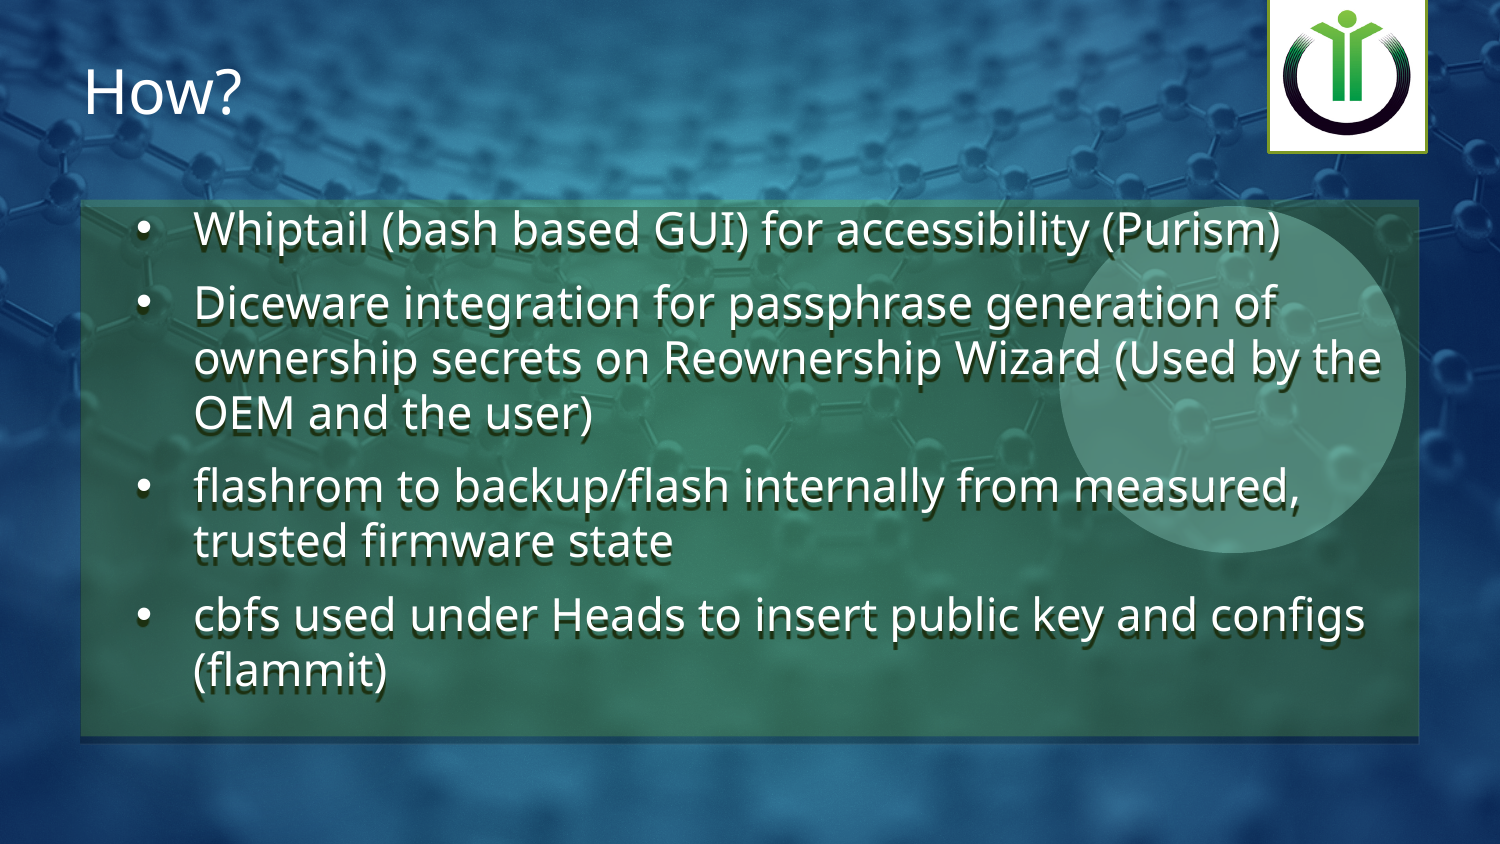

How?
Whiptail (bash based GUI) for accessibility (Purism)
Diceware integration for passphrase generation of ownership secrets on Reownership Wizard (Used by the OEM and the user)
flashrom to backup/flash internally from measured, trusted firmware state
cbfs used under Heads to insert public key and configs (flammit)